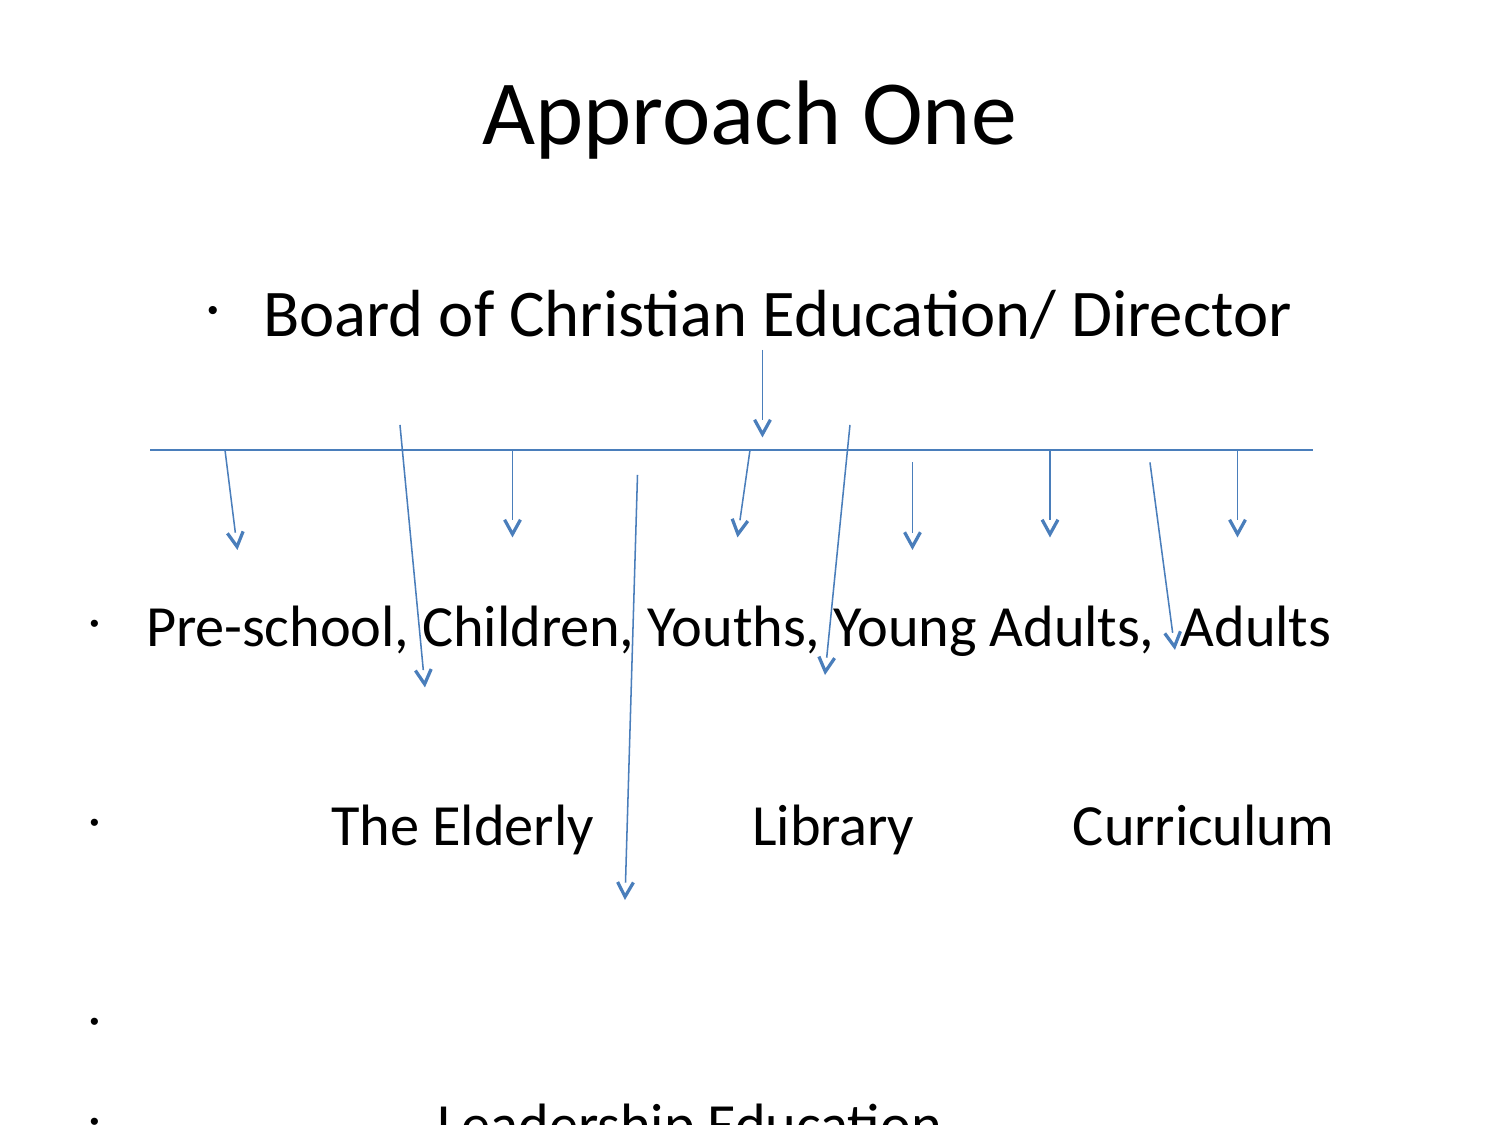

# Approach One
Board of Christian Education/ Director
Pre-school, Children, Youths, Young Adults, Adults
 The Elderly Library Curriculum
 Leadership Education